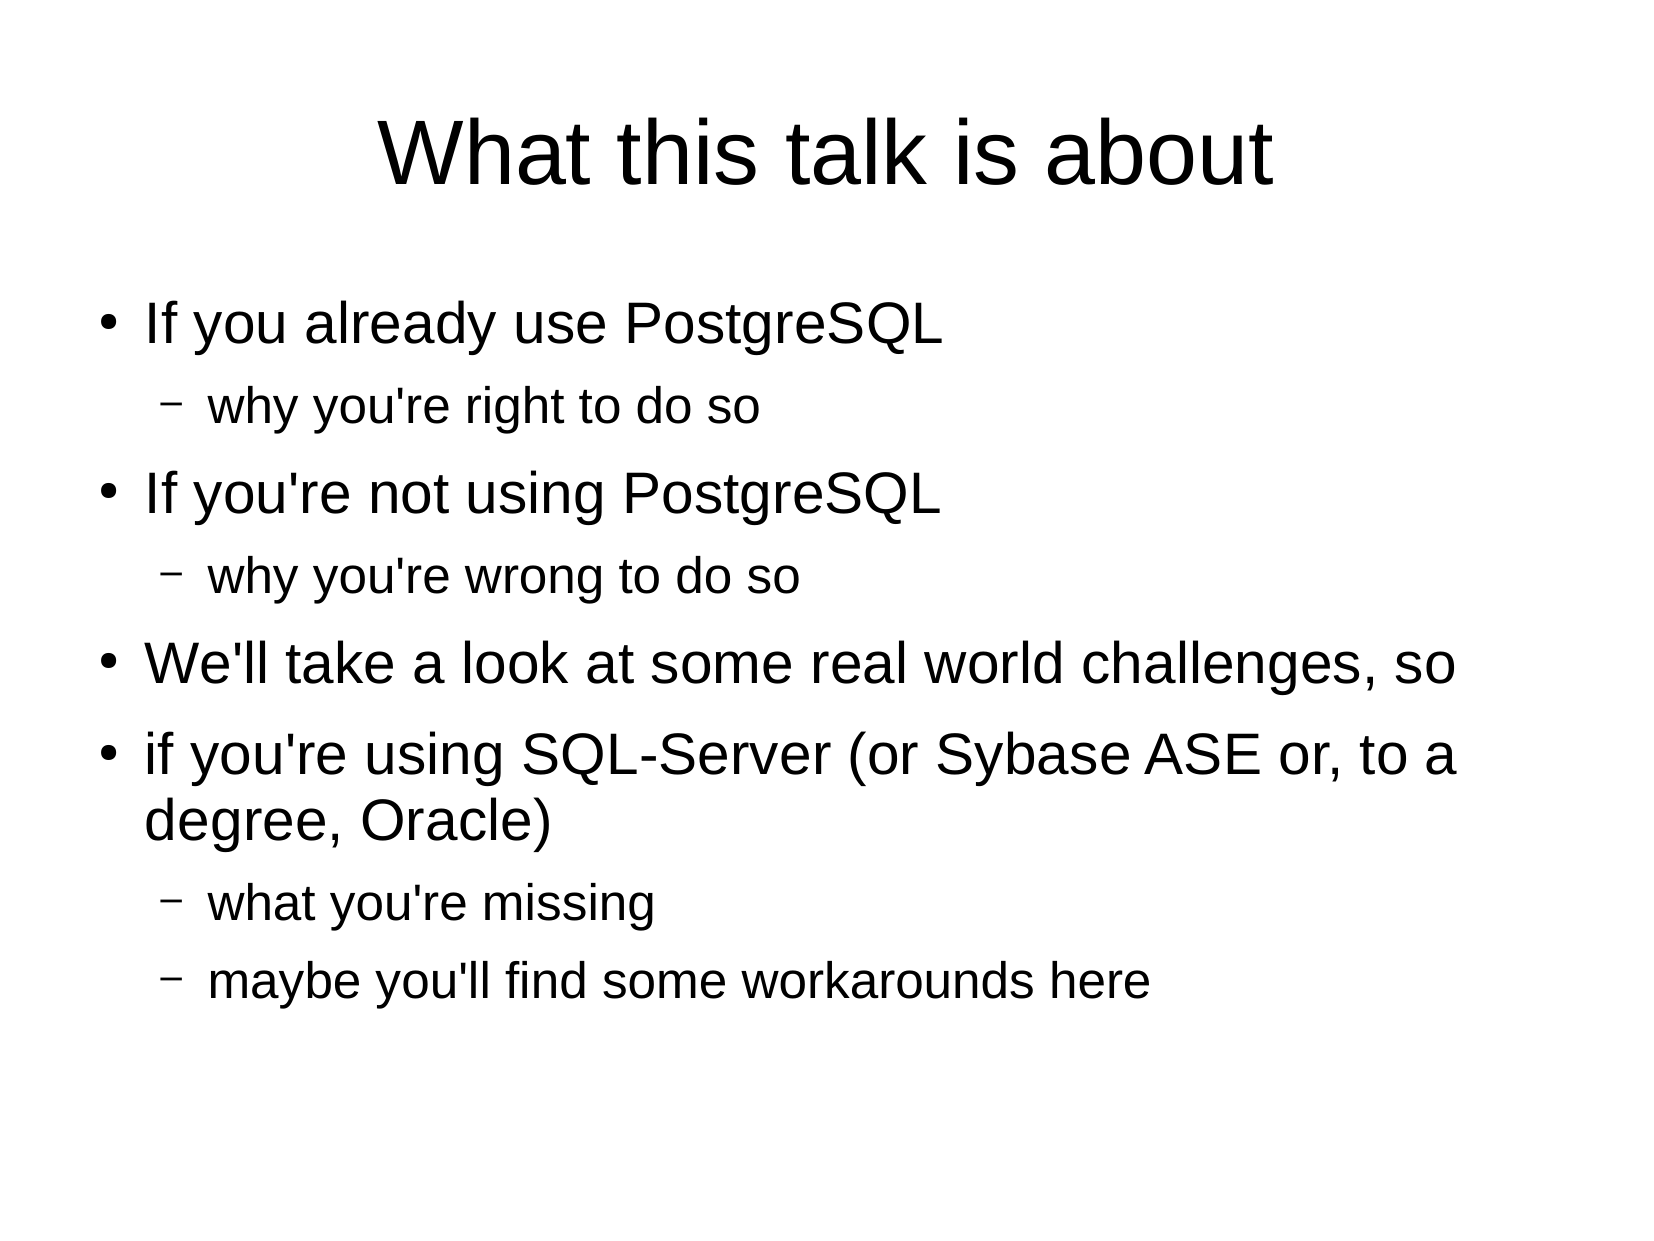

# What this talk is about
If you already use PostgreSQL
why you're right to do so
If you're not using PostgreSQL
why you're wrong to do so
We'll take a look at some real world challenges, so
if you're using SQL-Server (or Sybase ASE or, to a degree, Oracle)
what you're missing
maybe you'll find some workarounds here